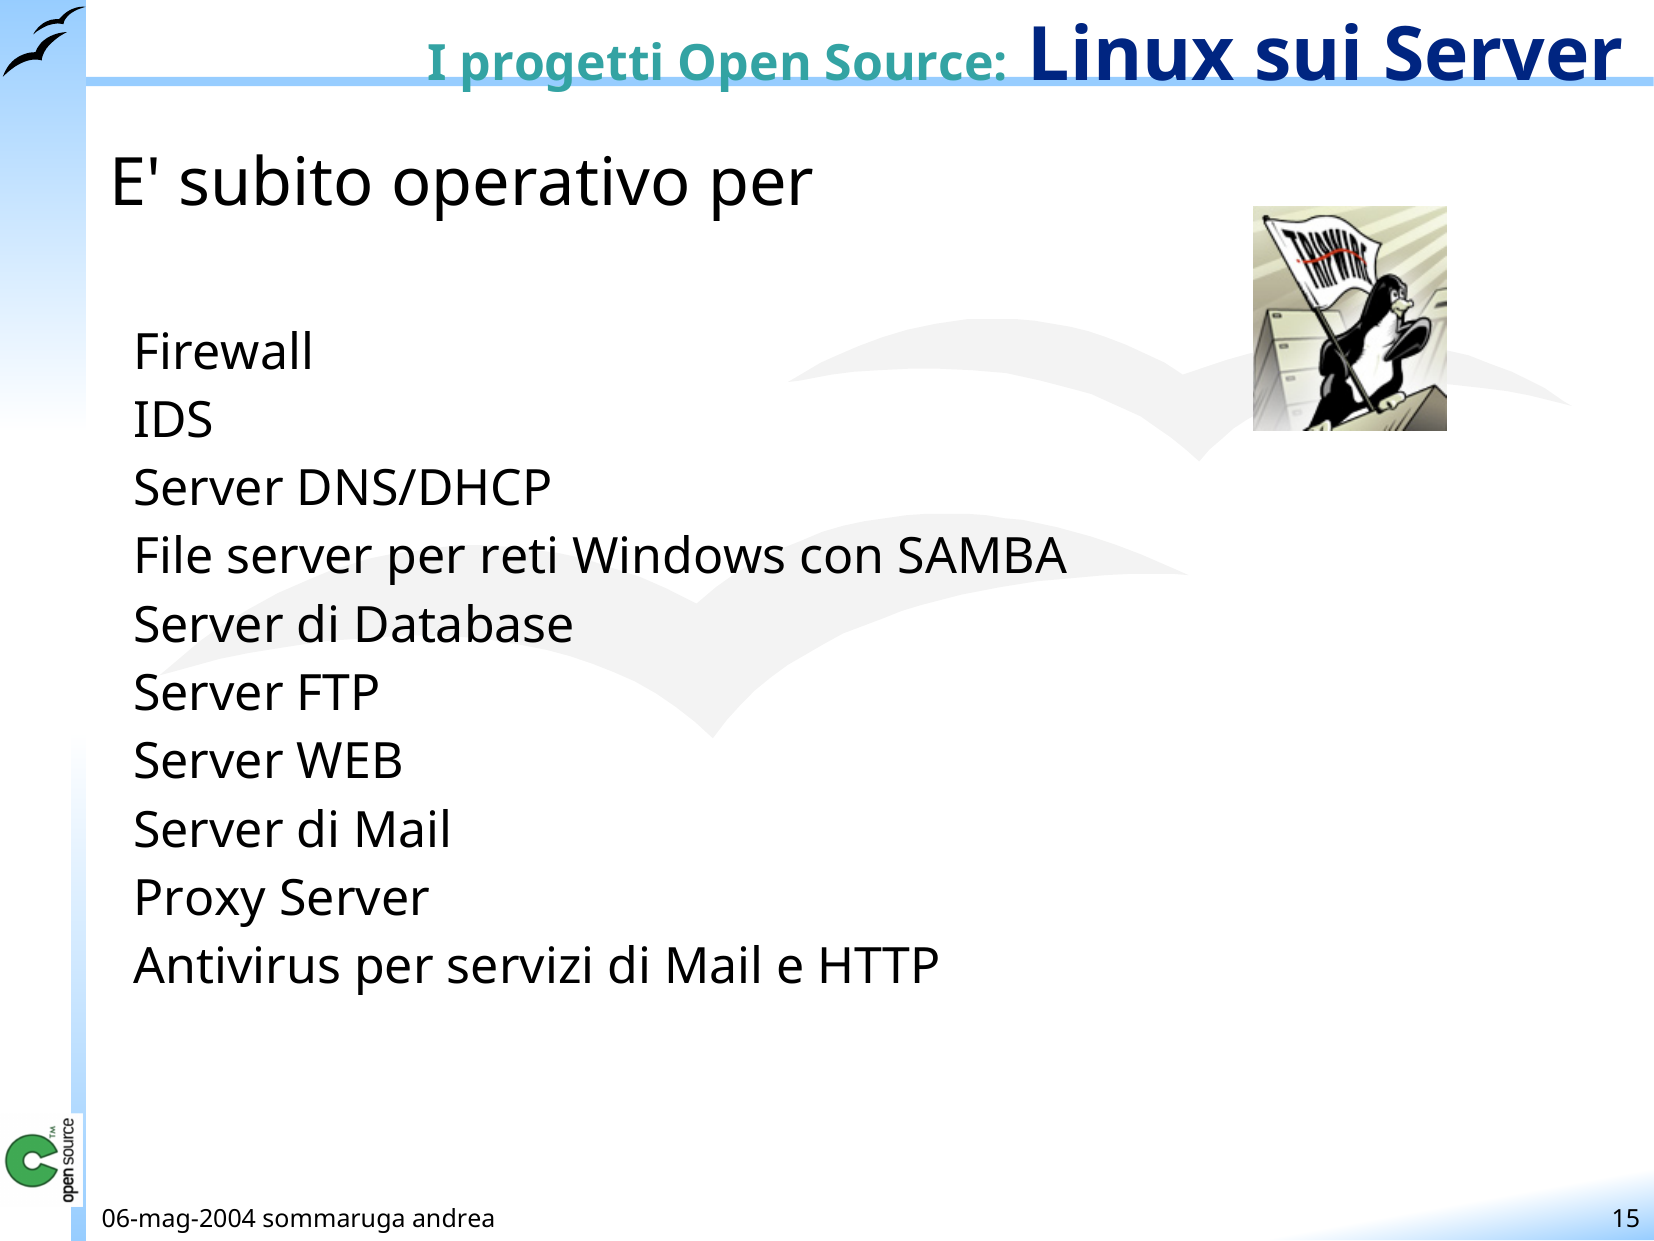

# I progetti Open Source: Linux sui Server
E' subito operativo per
Firewall
IDS
Server DNS/DHCP
File server per reti Windows con SAMBA
Server di Database
Server FTP
Server WEB
Server di Mail
Proxy Server
Antivirus per servizi di Mail e HTTP